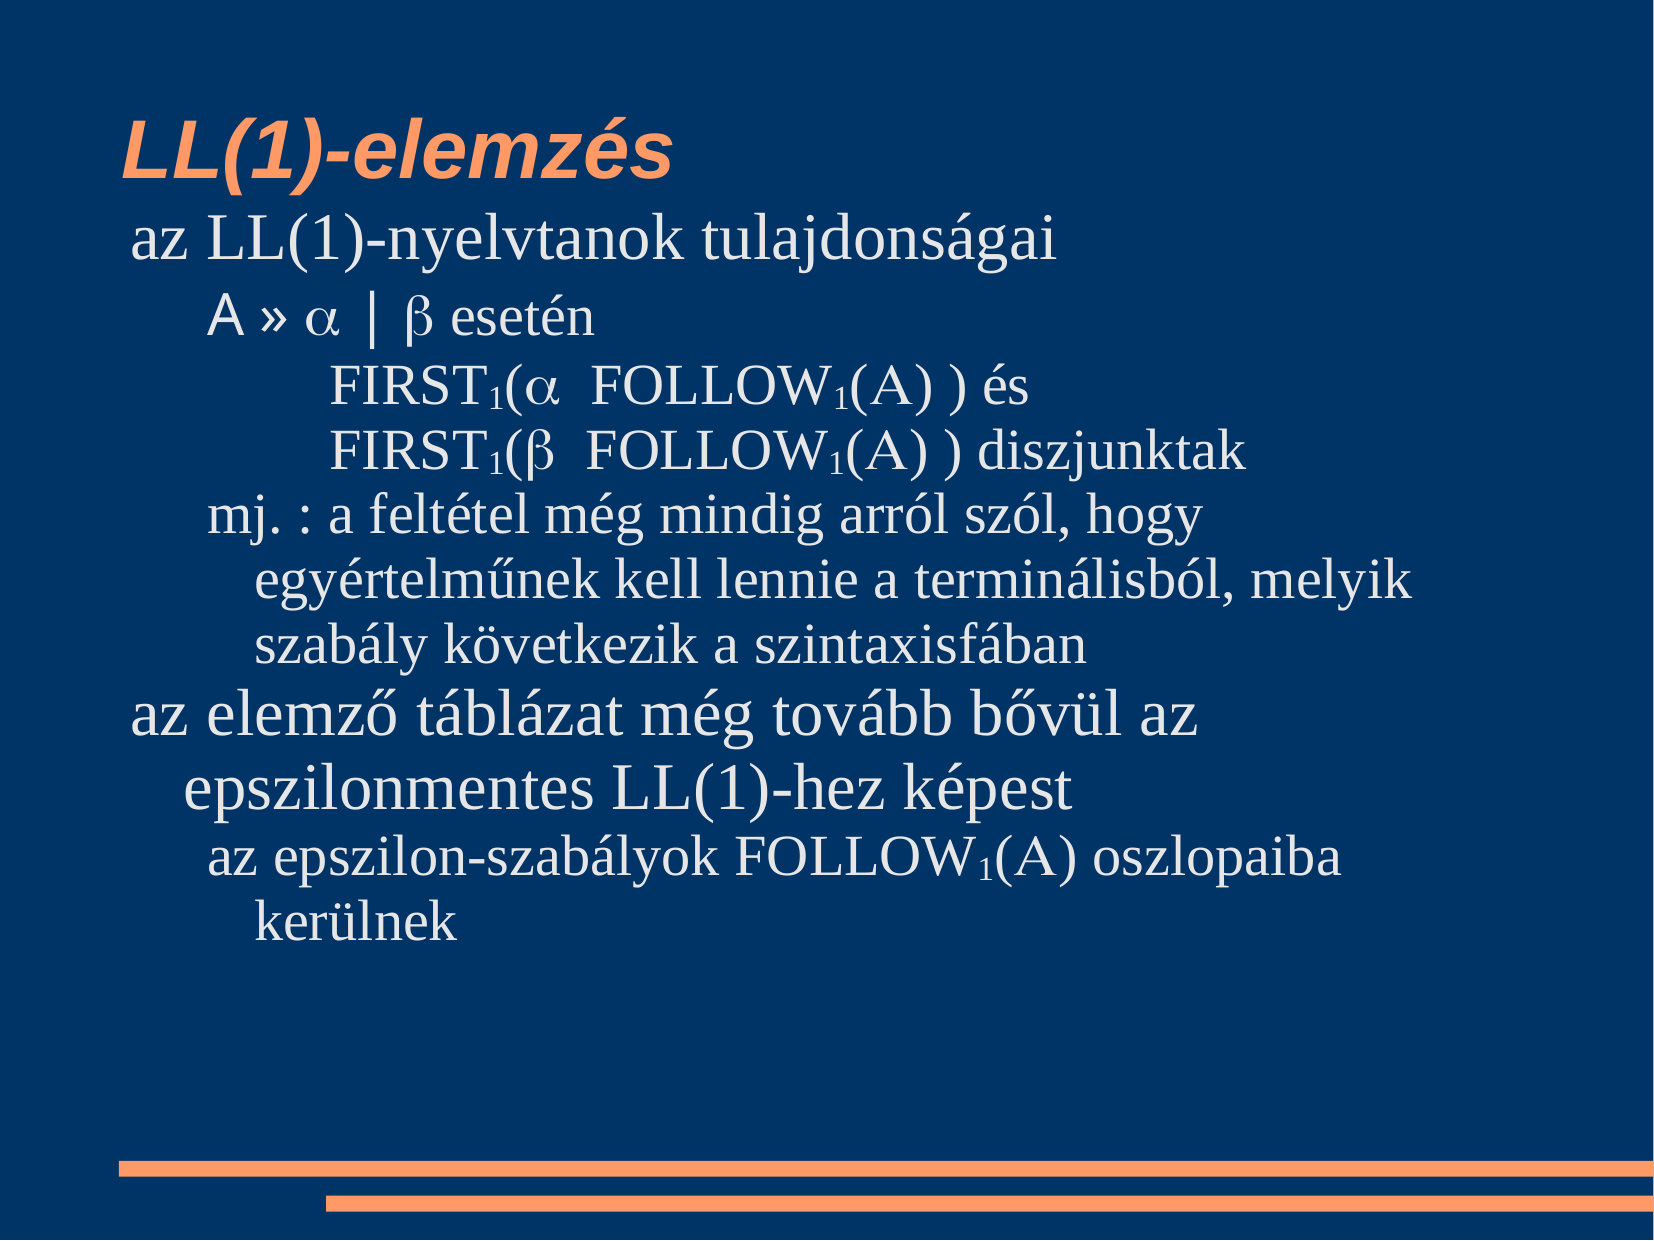

# LL(1)-elemzés
az LL(1)-nyelvtanok tulajdonságai
A » a | b esetén
	FIRST1(a FOLLOW1(A) ) és
	FIRST1(b FOLLOW1(A) ) diszjunktak
mj. : a feltétel még mindig arról szól, hogy egyértelműnek kell lennie a terminálisból, melyik szabály következik a szintaxisfában
az elemző táblázat még tovább bővül az epszilonmentes LL(1)-hez képest
az epszilon-szabályok FOLLOW1(A) oszlopaiba kerülnek